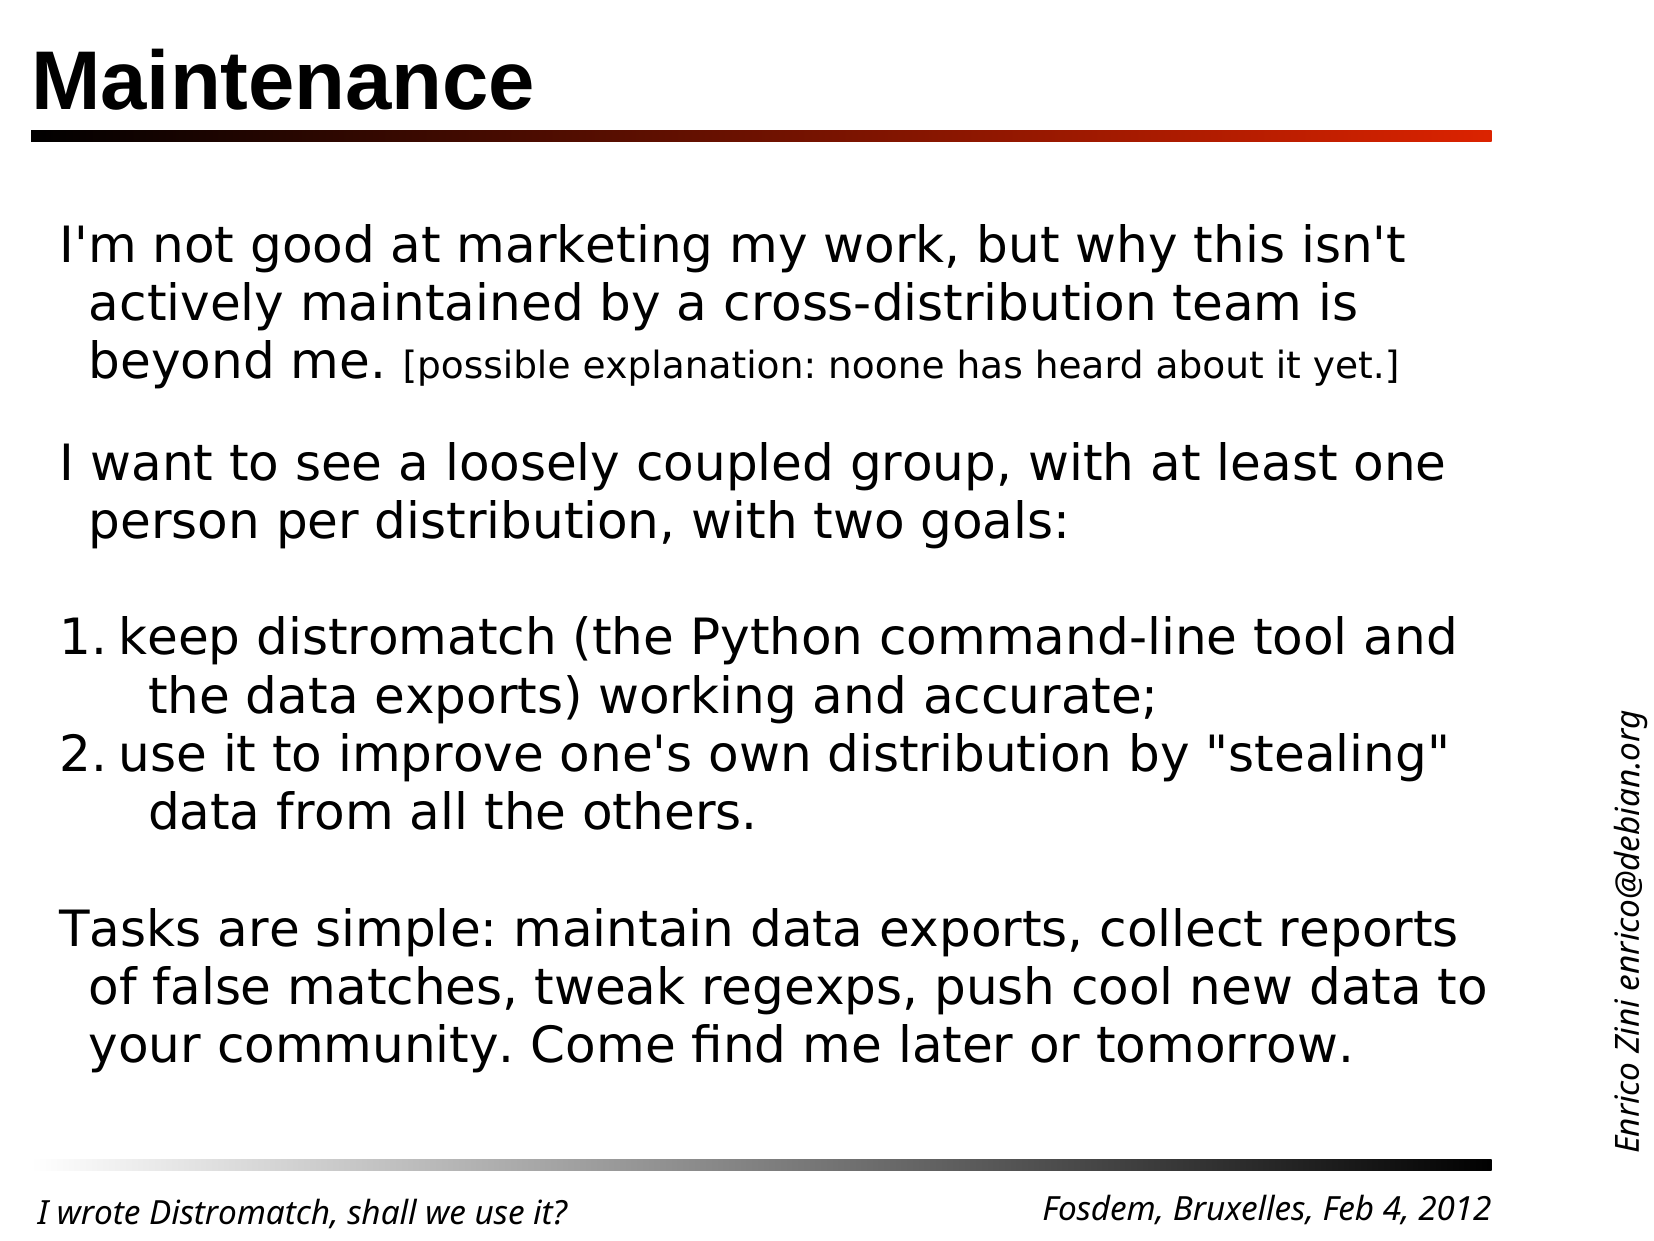

Maintenance
I'm not good at marketing my work, but why this isn't actively maintained by a cross-distribution team is beyond me. [possible explanation: noone has heard about it yet.]
I want to see a loosely coupled group, with at least one person per distribution, with two goals:
keep distromatch (the Python command-line tool and the data exports) working and accurate;
use it to improve one's own distribution by "stealing" data from all the others.
Tasks are simple: maintain data exports, collect reports of false matches, tweak regexps, push cool new data to your community. Come find me later or tomorrow.